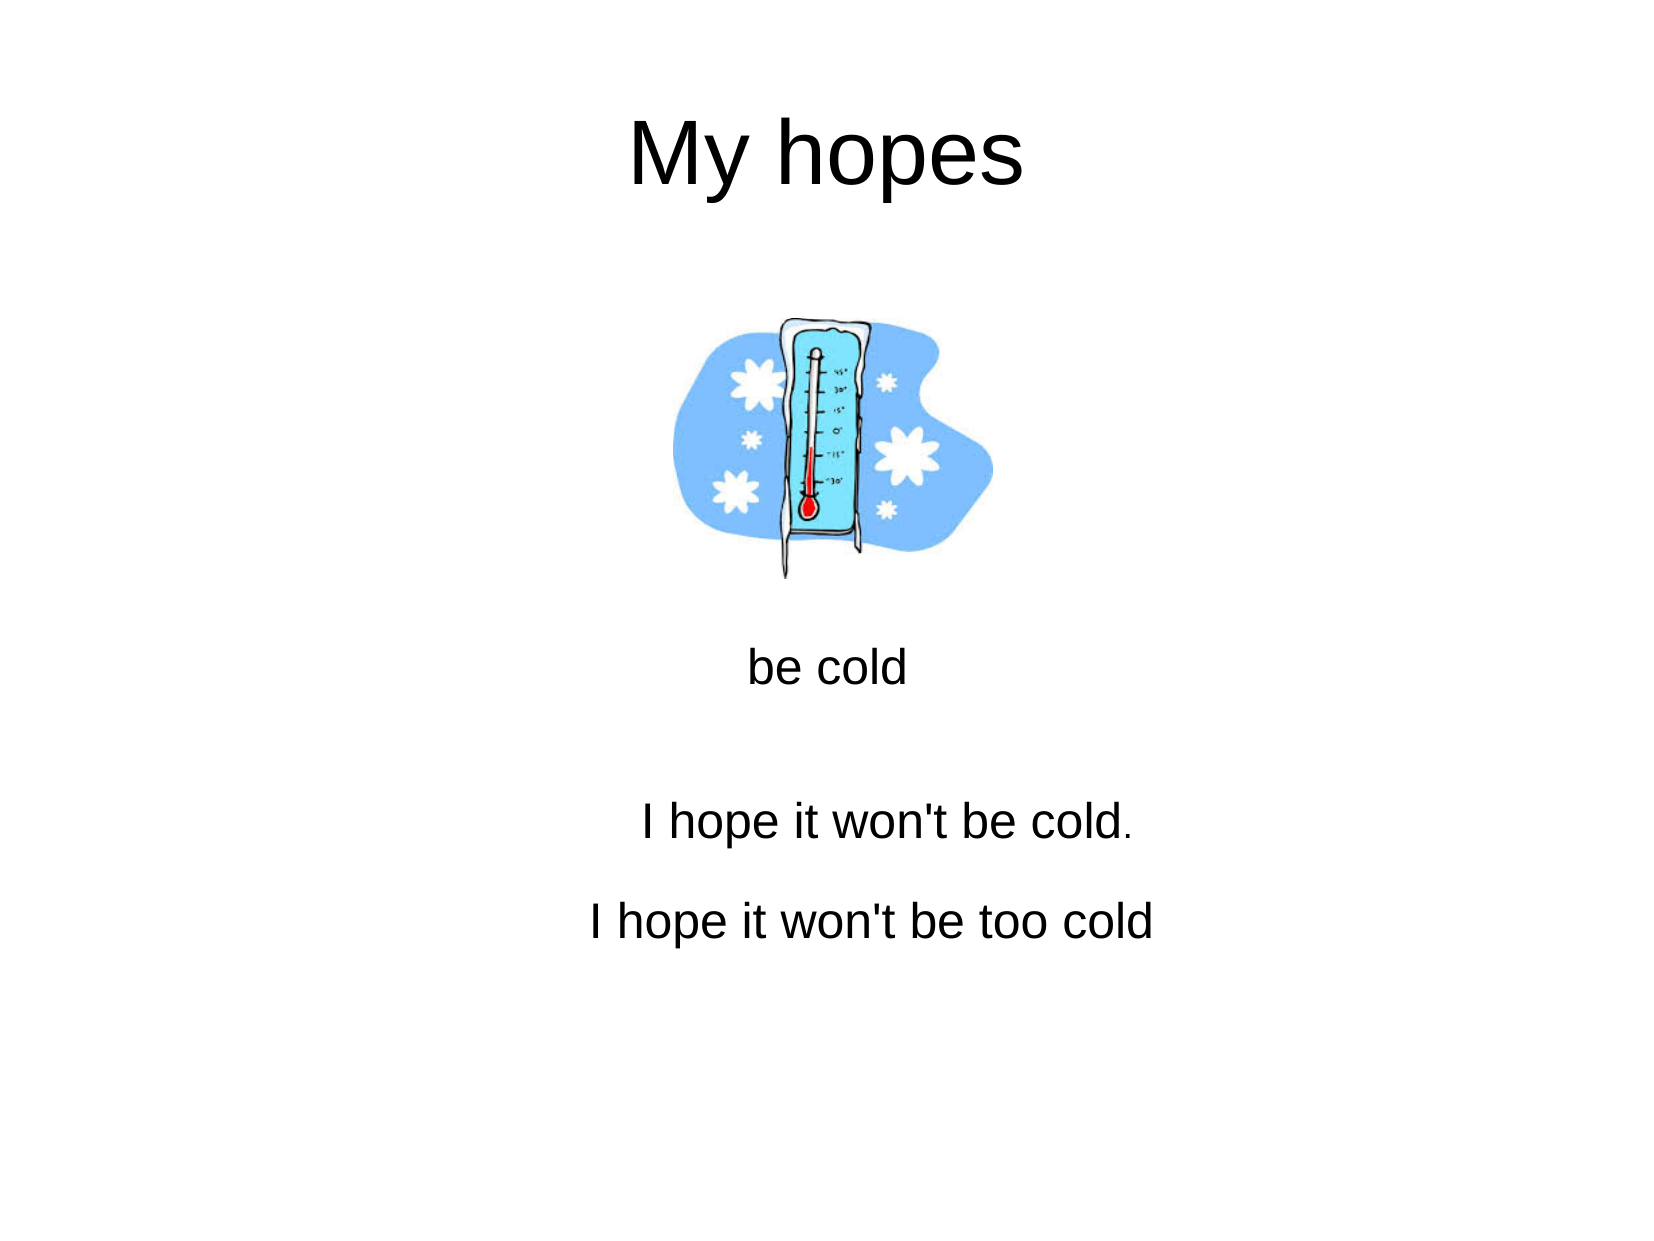

# My hopes
be cold
I hope it won't be cold.
I hope it won't be too cold